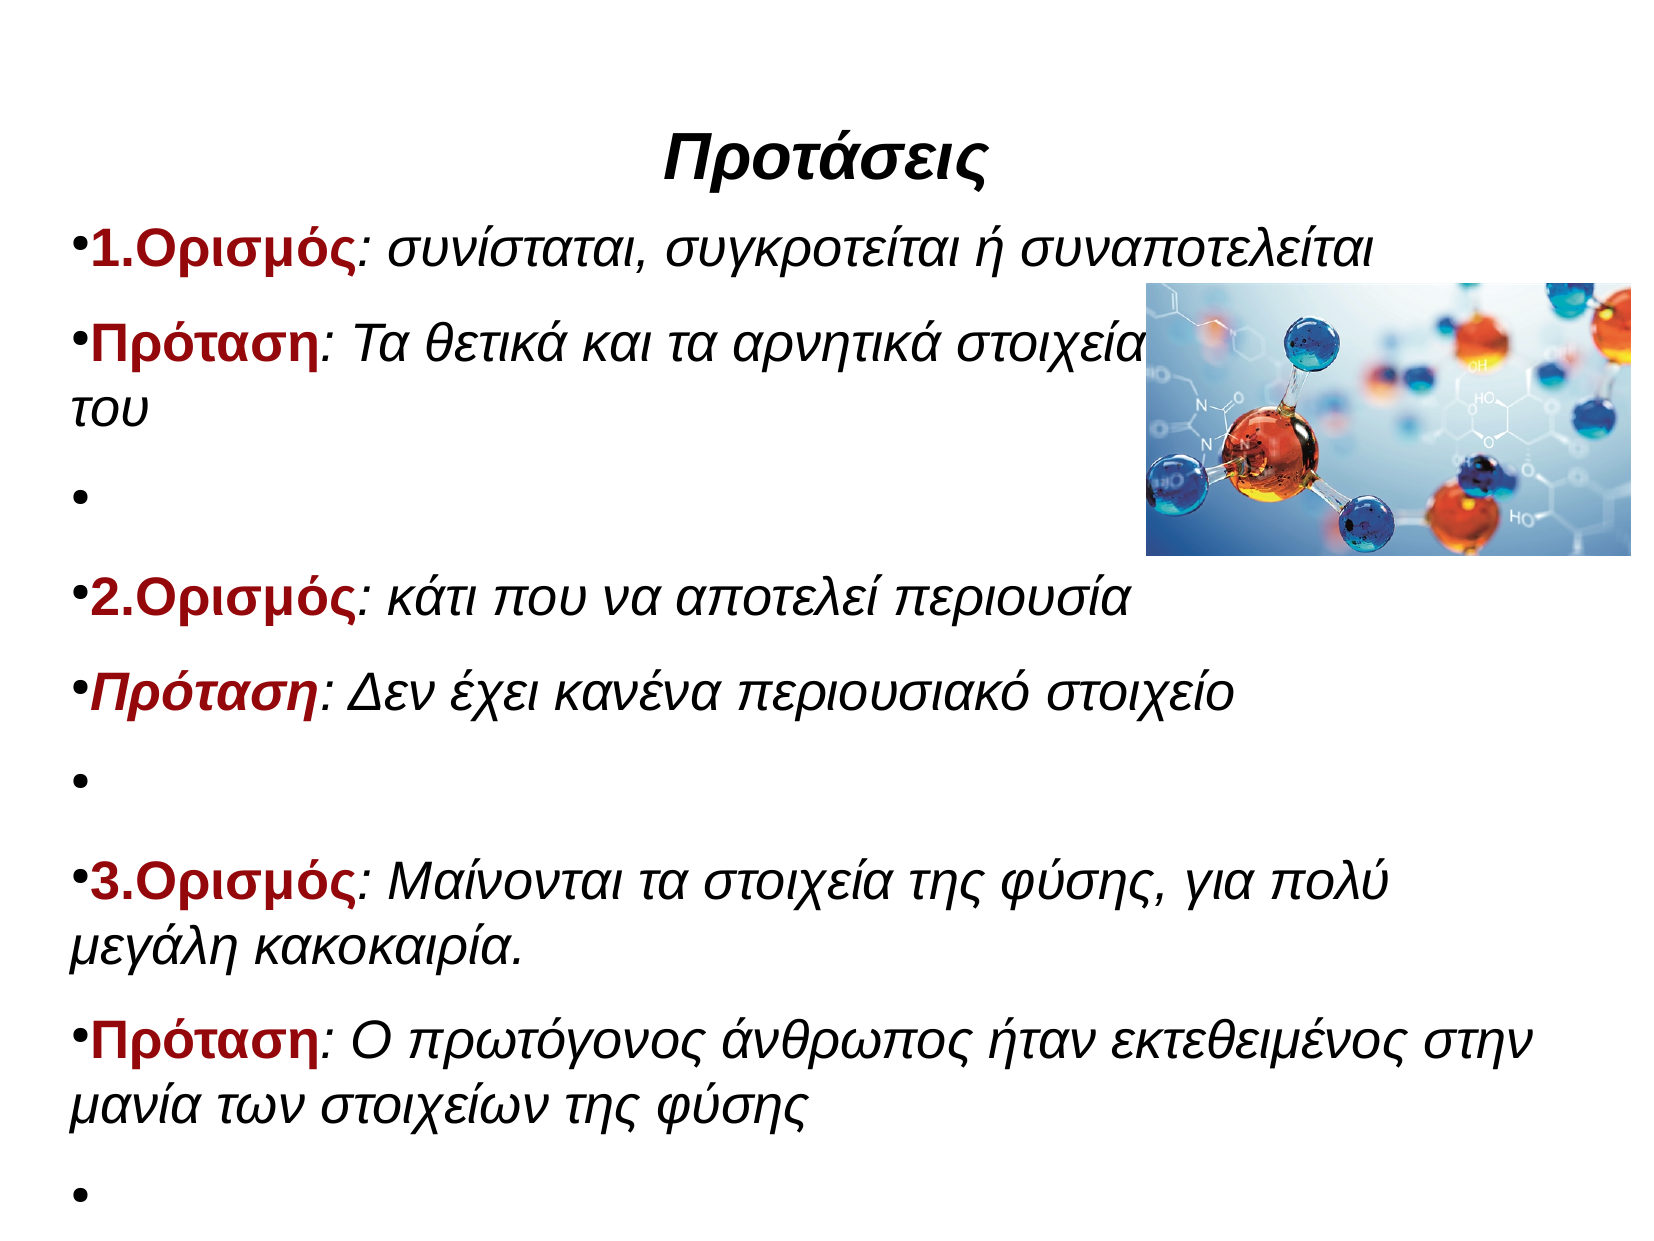

# Προτάσεις
1.Ορισμός: συνίσταται, συγκροτείται ή συναποτελείται
Πρόταση: Τα θετικά και τα αρνητικά στοιχεία του χαρακτήρα του
2.Ορισμός: κάτι που να αποτελεί περιουσία
Πρόταση: Δεν έχει κανένα περιουσιακό στοιχείο
3.Ορισμός: Mαίνονται τα στοιχεία της φύσης, για πολύ μεγάλη κακοκαιρία.
Πρόταση: Ο πρωτόγονος άνθρωπος ήταν εκτεθειμένος στην μανία των στοιχείων της φύσης